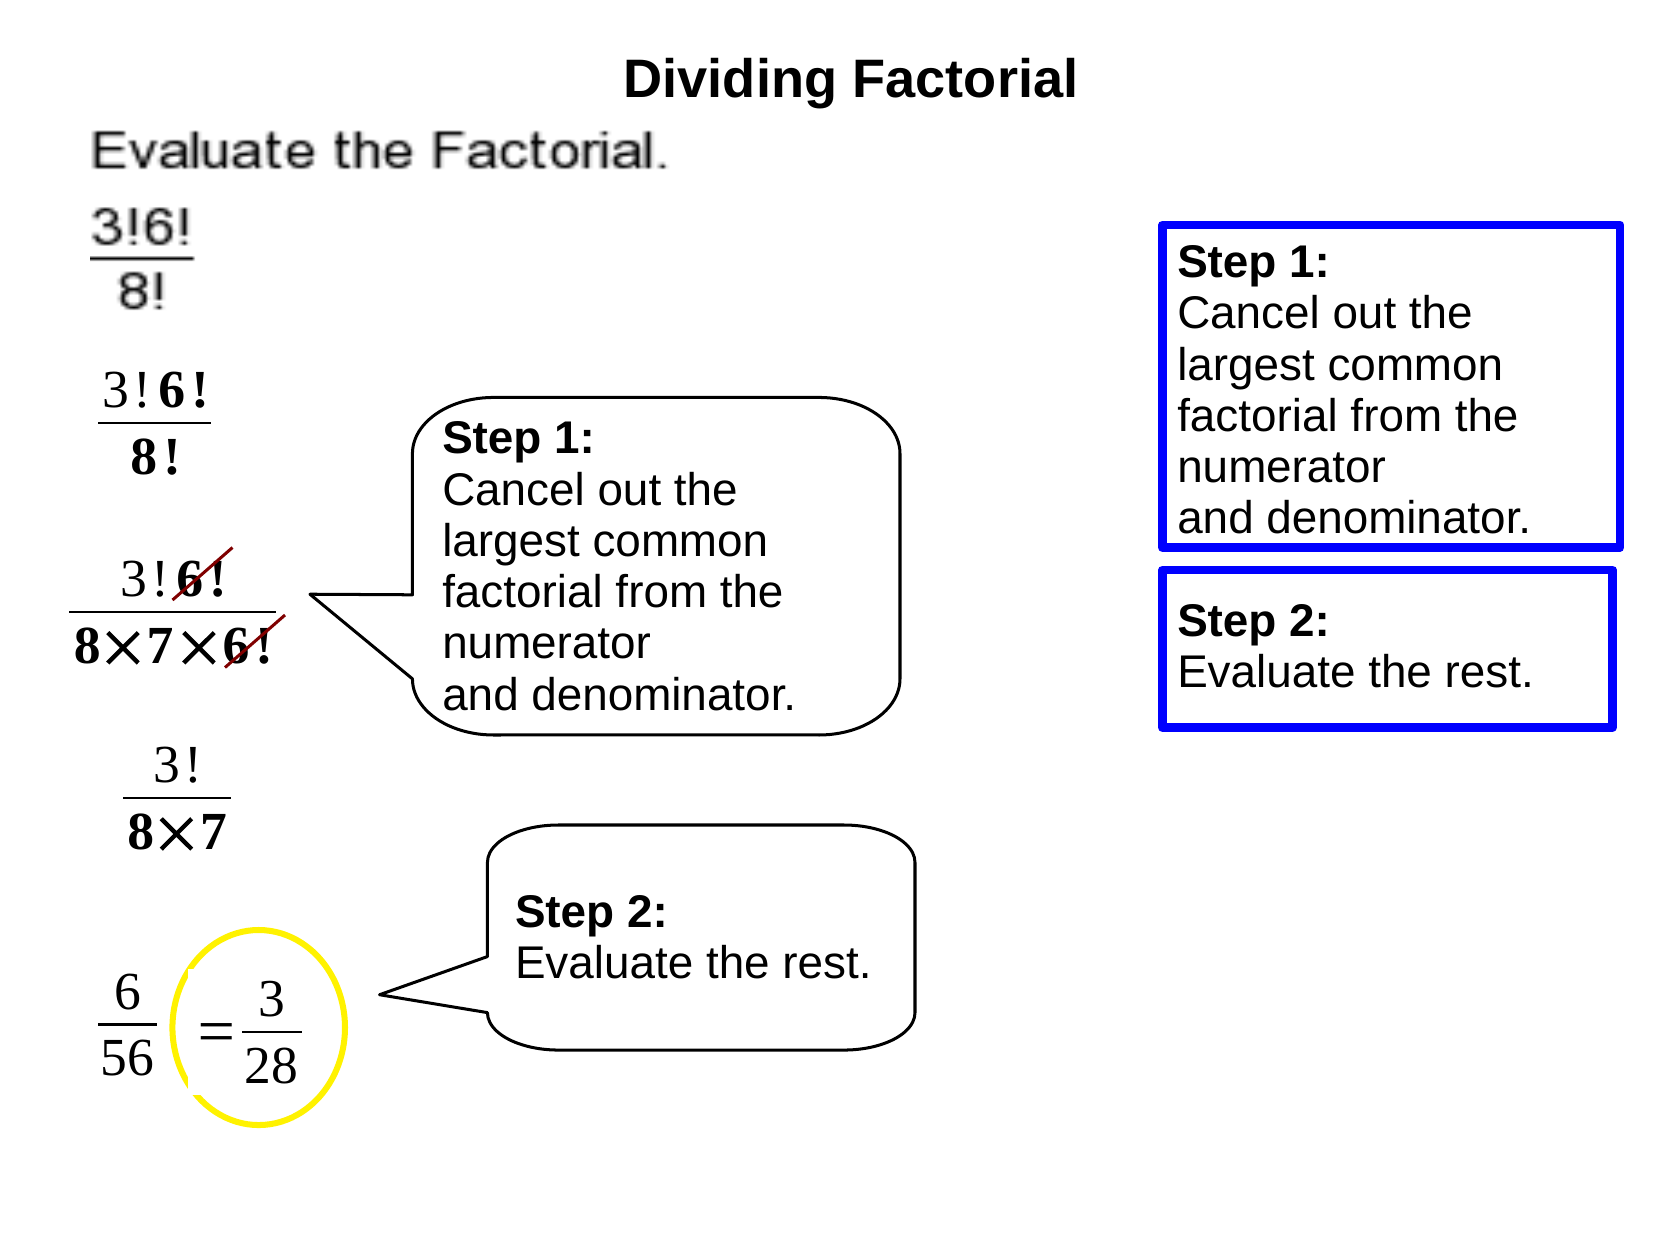

Dividing Factorial
Step 1:
Cancel out the
largest common
factorial from the
numerator
and denominator.
Step 2:
Evaluate the rest.
Step 1:
Cancel out the
largest common
factorial from the
numerator
and denominator.
Step 2:
Evaluate the rest.